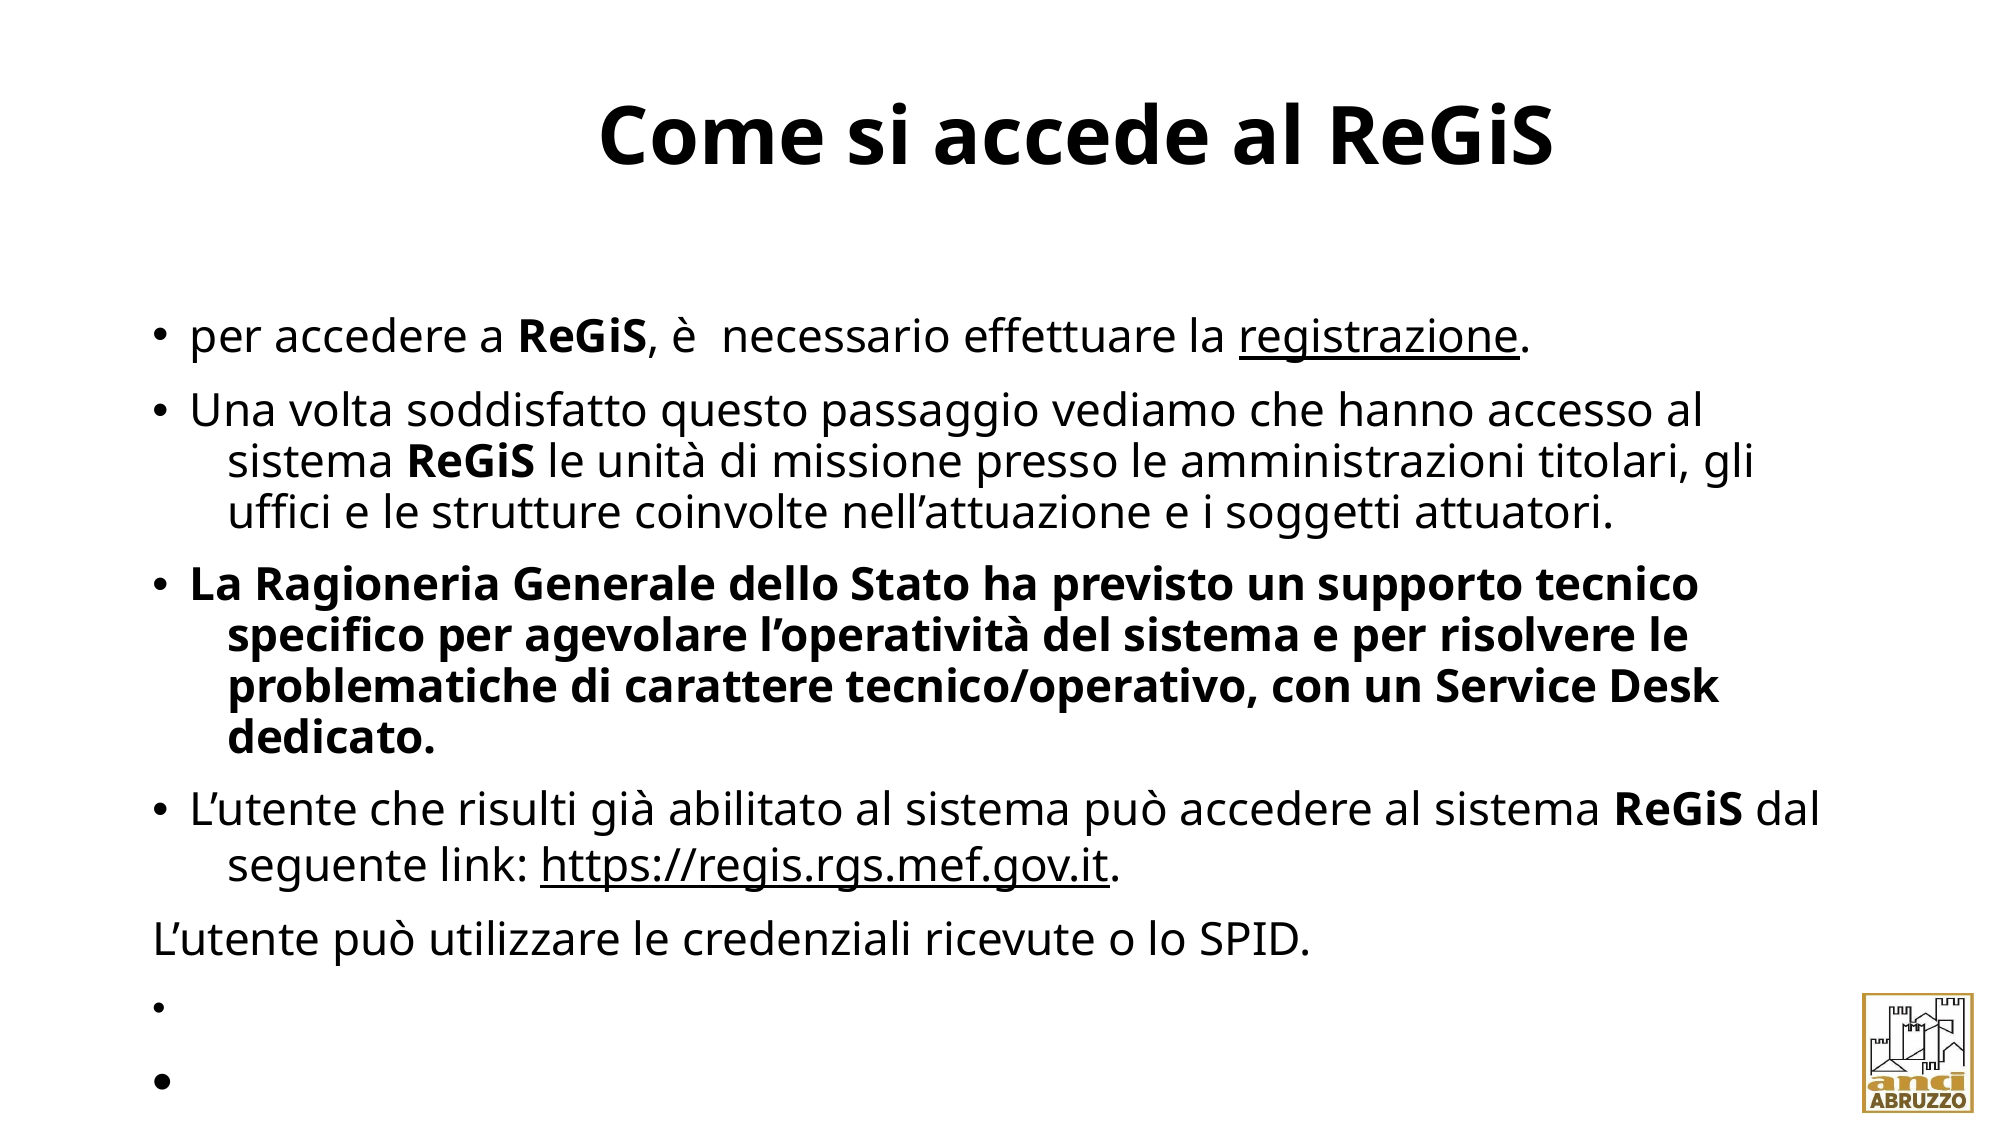

# Come si accede al ReGiS
per accedere a ReGiS, è necessario effettuare la registrazione.
Una volta soddisfatto questo passaggio vediamo che hanno accesso al sistema ReGiS le unità di missione presso le amministrazioni titolari, gli uffici e le strutture coinvolte nell’attuazione e i soggetti attuatori.
La Ragioneria Generale dello Stato ha previsto un supporto tecnico specifico per agevolare l’operatività del sistema e per risolvere le problematiche di carattere tecnico/operativo, con un Service Desk dedicato.
L’utente che risulti già abilitato al sistema può accedere al sistema ReGiS dal seguente link: https://regis.rgs.mef.gov.it.
L’utente può utilizzare le credenziali ricevute o lo SPID.